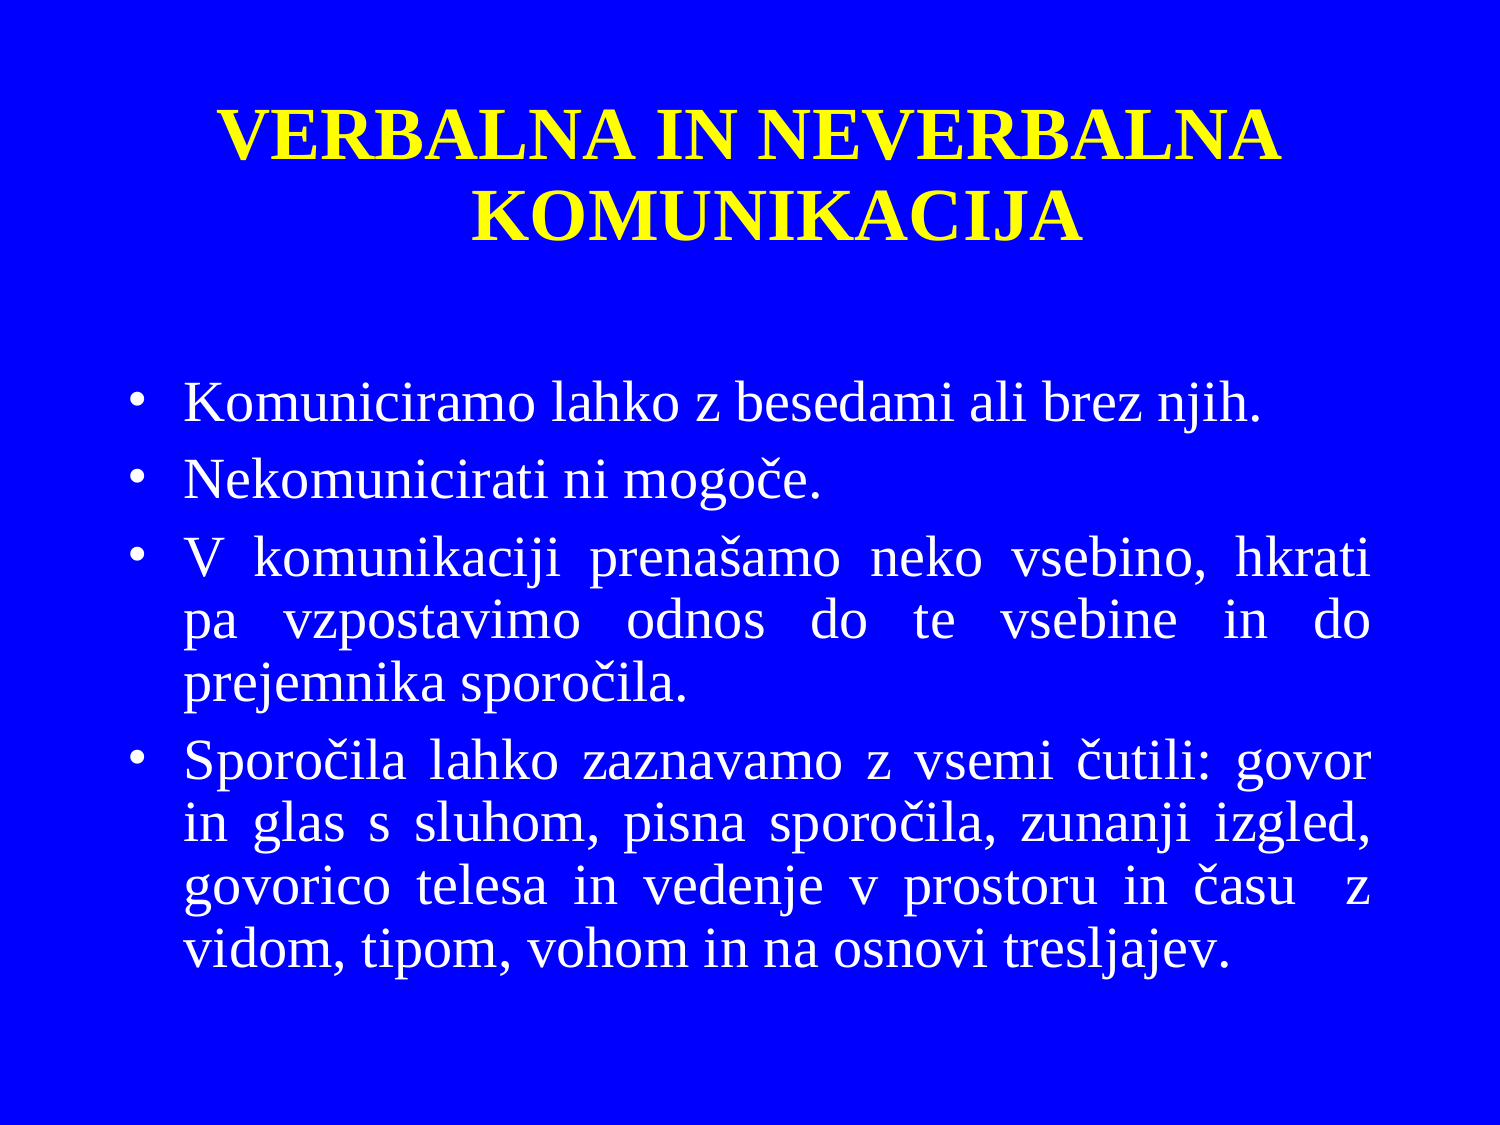

# VERBALNA IN NEVERBALNA KOMUNIKACIJA
Komuniciramo lahko z besedami ali brez njih.
Nekomunicirati ni mogoče.
V komunikaciji prenašamo neko vsebino, hkrati pa vzpostavimo odnos do te vsebine in do prejemnika sporočila.
Sporočila lahko zaznavamo z vsemi čutili: govor in glas s sluhom, pisna sporočila, zunanji izgled, govorico telesa in vedenje v prostoru in času z vidom, tipom, vohom in na osnovi tresljajev.